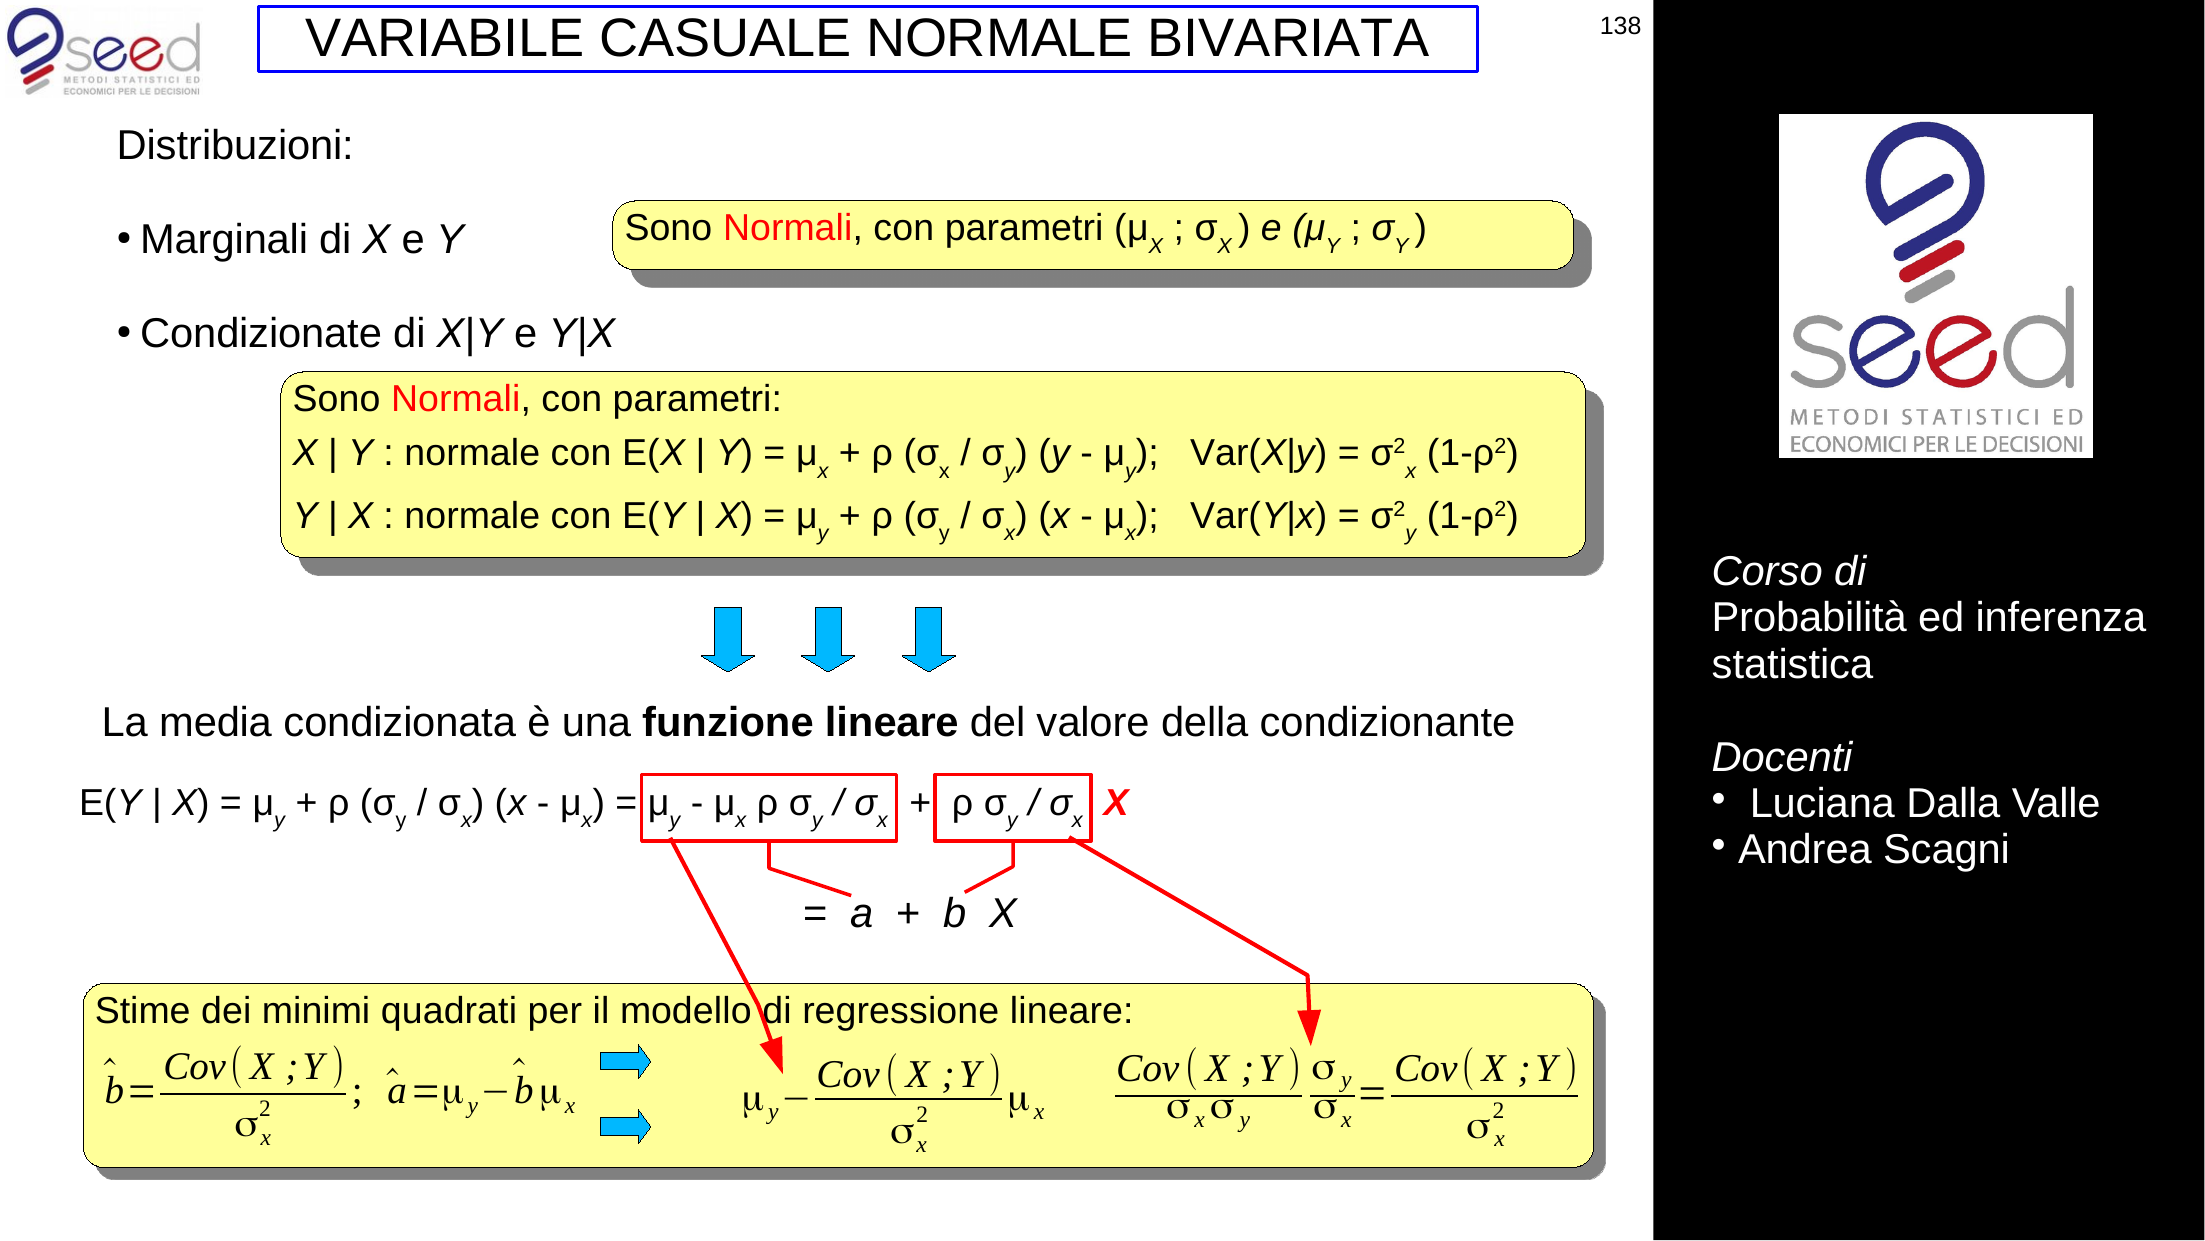

VARIABILE CASUALE NORMALE BIVARIATA
Distribuzioni:
Marginali di X e Y
Condizionate di X|Y e Y|X
Sono Normali, con parametri (μX ; σX ) e (μY ; σY )
Sono Normali, con parametri:
X | Y : normale con E(X | Y) = μx + ρ (σx / σy) (y - μy); Var(X|y) = σ2x (1-ρ2)
Y | X : normale con E(Y | X) = μy + ρ (σy / σx) (x - μx); Var(Y|x) = σ2y (1-ρ2)
La media condizionata è una funzione lineare del valore della condizionante
E(Y | X) = μy + ρ (σy / σx) (x - μx) = μy - μx ρ σy / σx + ρ σy / σx X
= a + b X
Stime dei minimi quadrati per il modello di regressione lineare: